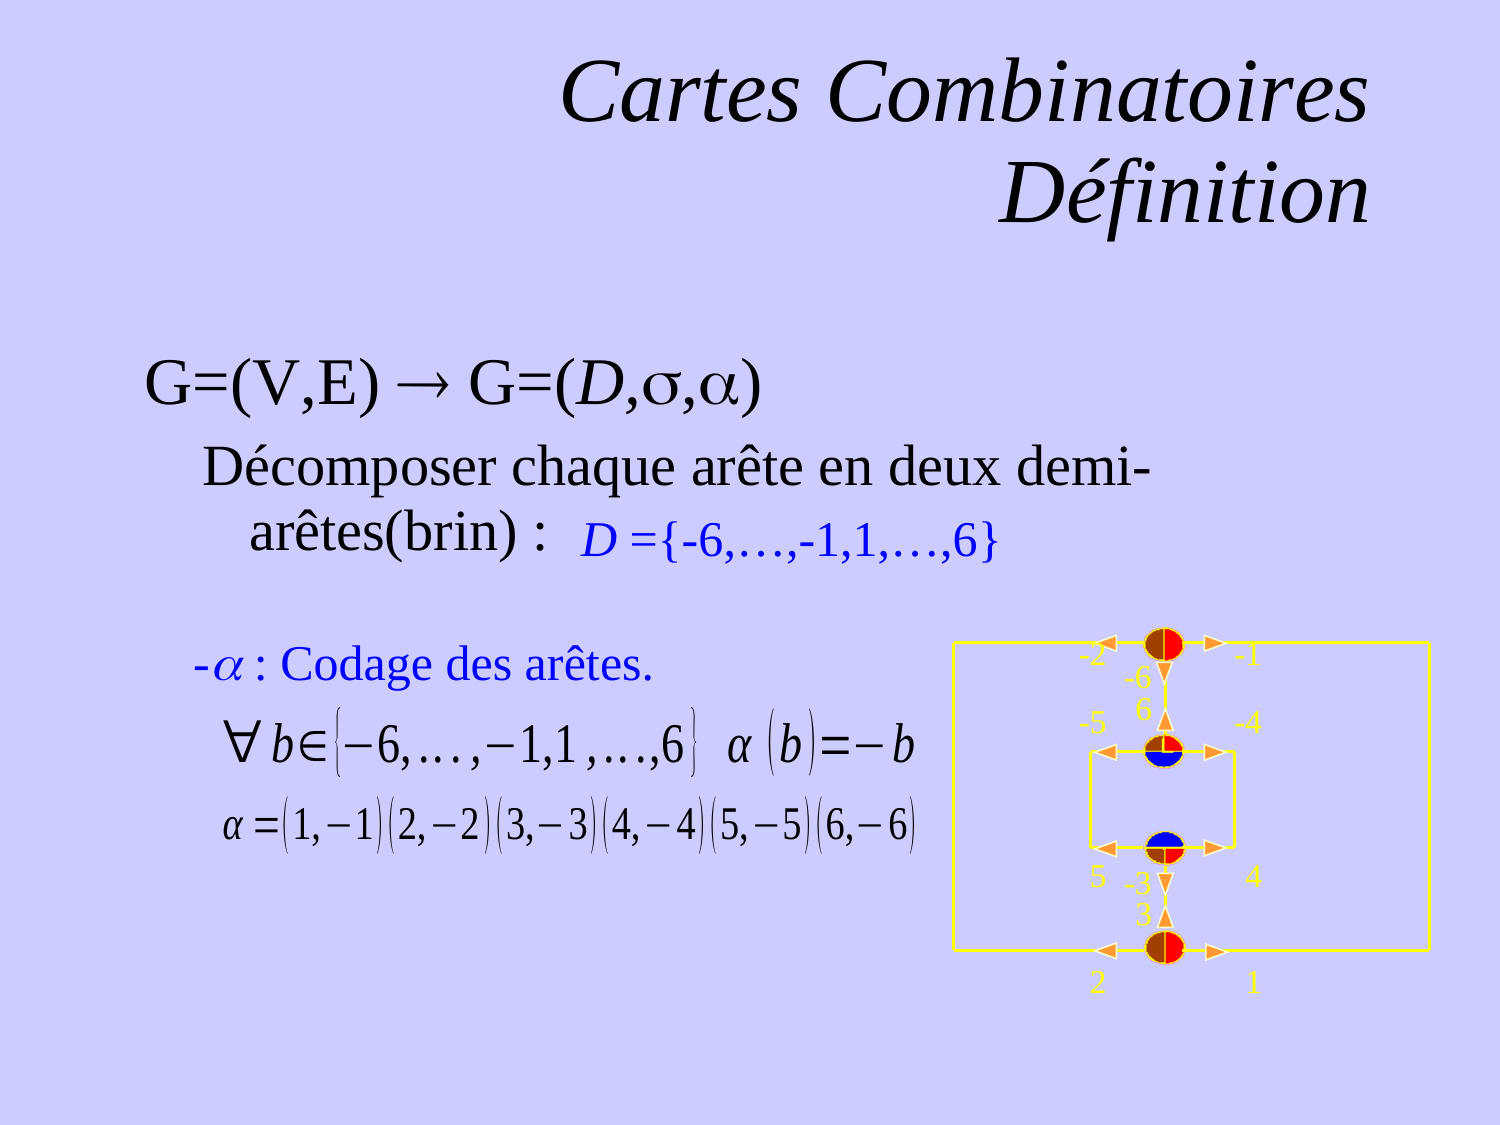

# Cartes Combinatoires Définition
 G=(V,E)  G=(D,,)
Décomposer chaque arête en deux demi-arêtes(brin) :
D ={-6,…,-1,1,…,6}
- : Codage des arêtes.
-2
-6
6
-5
-4
5
4
-3
3
2
-1
1